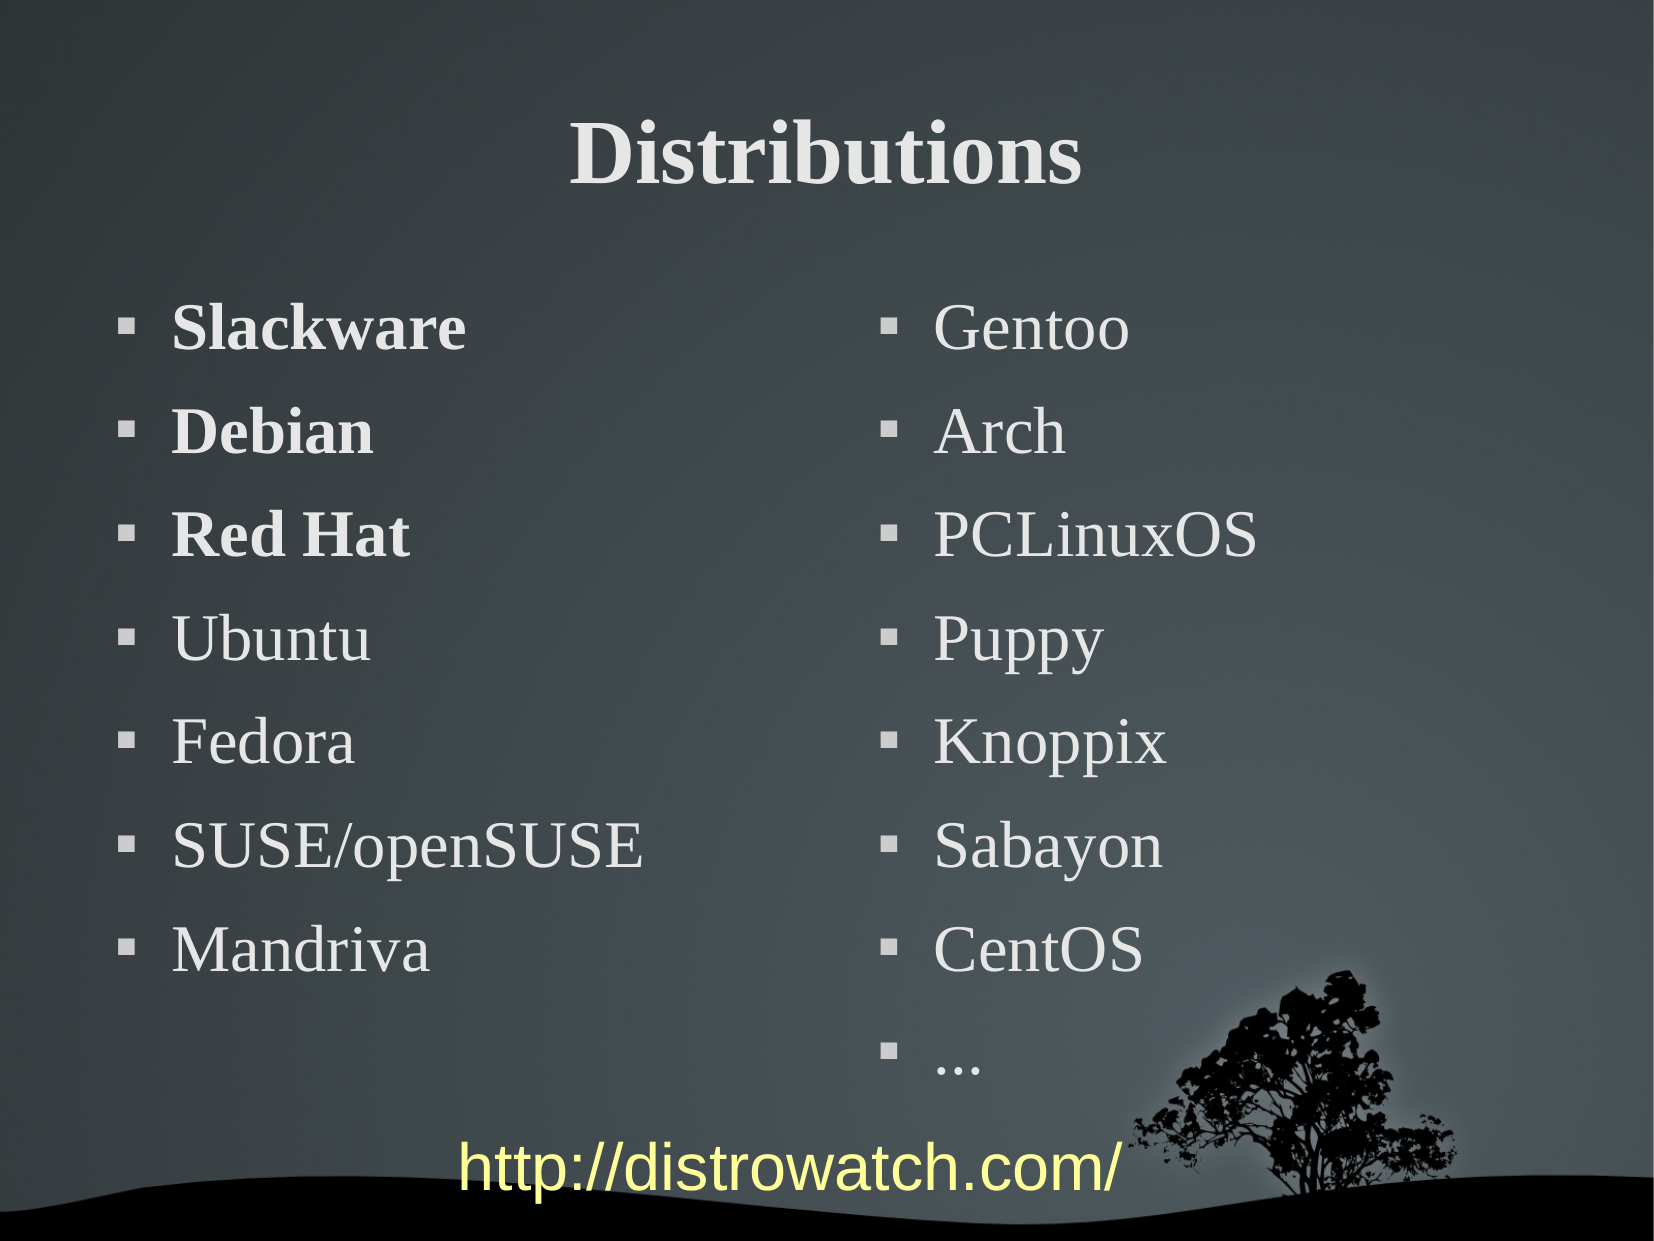

# Distributions
Slackware
Debian
Red Hat
Ubuntu
Fedora
SUSE/openSUSE
Mandriva
Gentoo
Arch
PCLinuxOS
Puppy
Knoppix
Sabayon
CentOS
...
http://distrowatch.com/